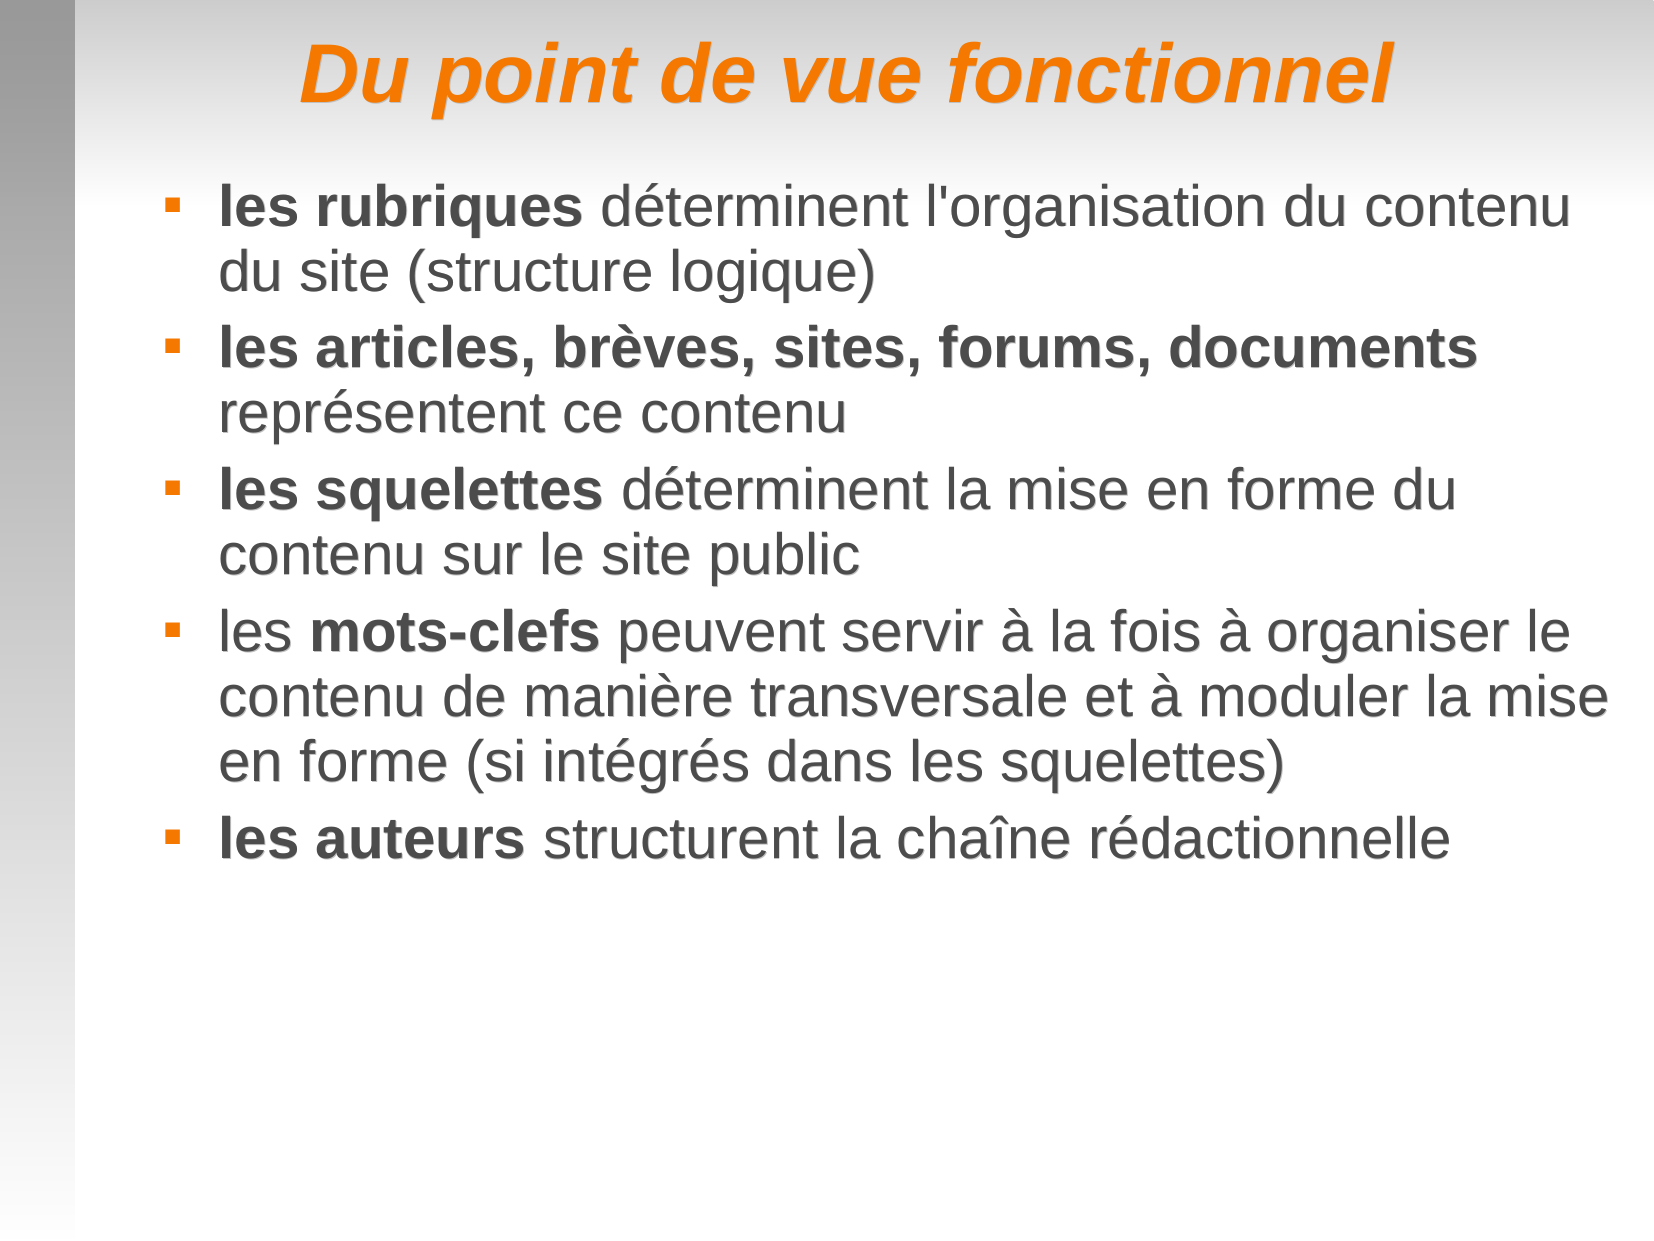

# Du point de vue fonctionnel
les rubriques déterminent l'organisation du contenu du site (structure logique)
les articles, brèves, sites, forums, documents représentent ce contenu
les squelettes déterminent la mise en forme du contenu sur le site public
les mots-clefs peuvent servir à la fois à organiser le contenu de manière transversale et à moduler la mise en forme (si intégrés dans les squelettes)
les auteurs structurent la chaîne rédactionnelle